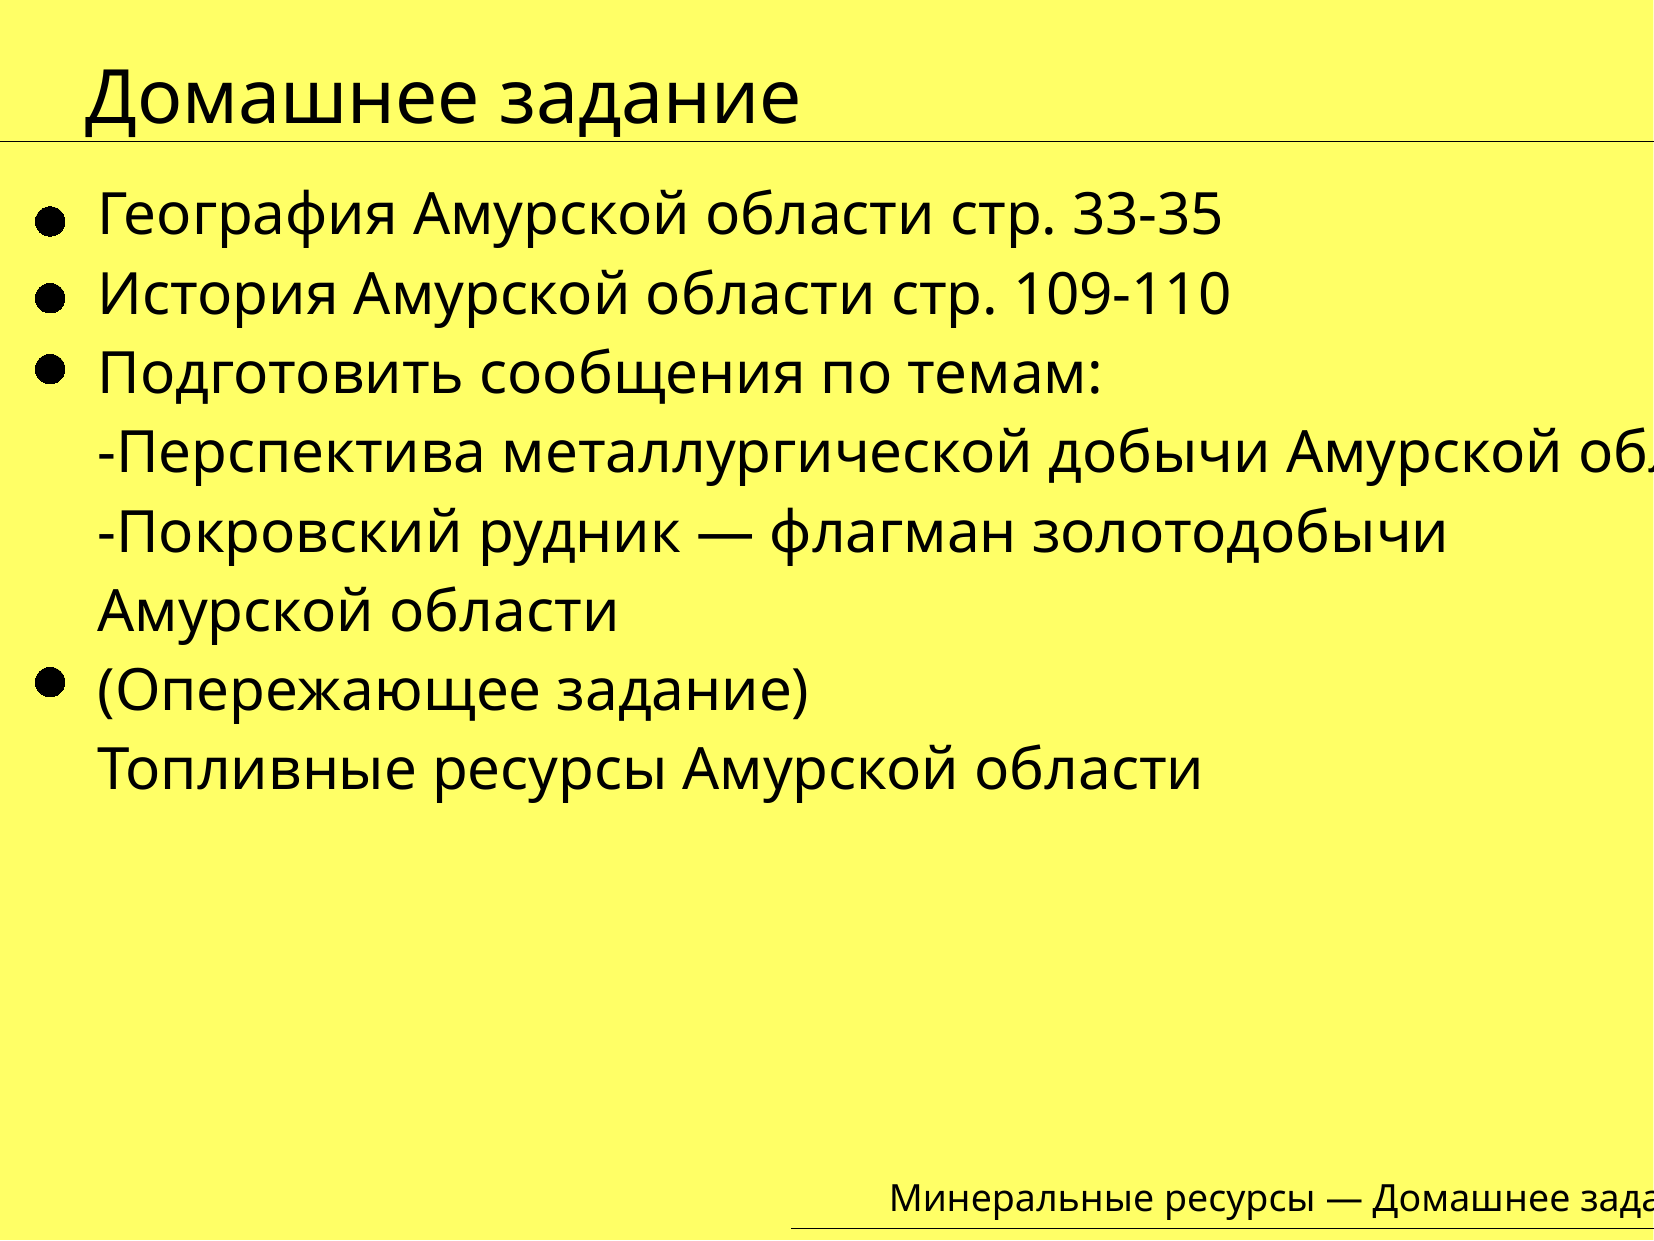

Домашнее задание
География Амурской области стр. 33-35
История Амурской области стр. 109-110
Подготовить сообщения по темам:
-Перспектива металлургической добычи Амурской области
-Покровский рудник — флагман золотодобычи
Амурской области
(Опережающее задание)
Топливные ресурсы Амурской области
Минеральные ресурсы — Домашнее задание